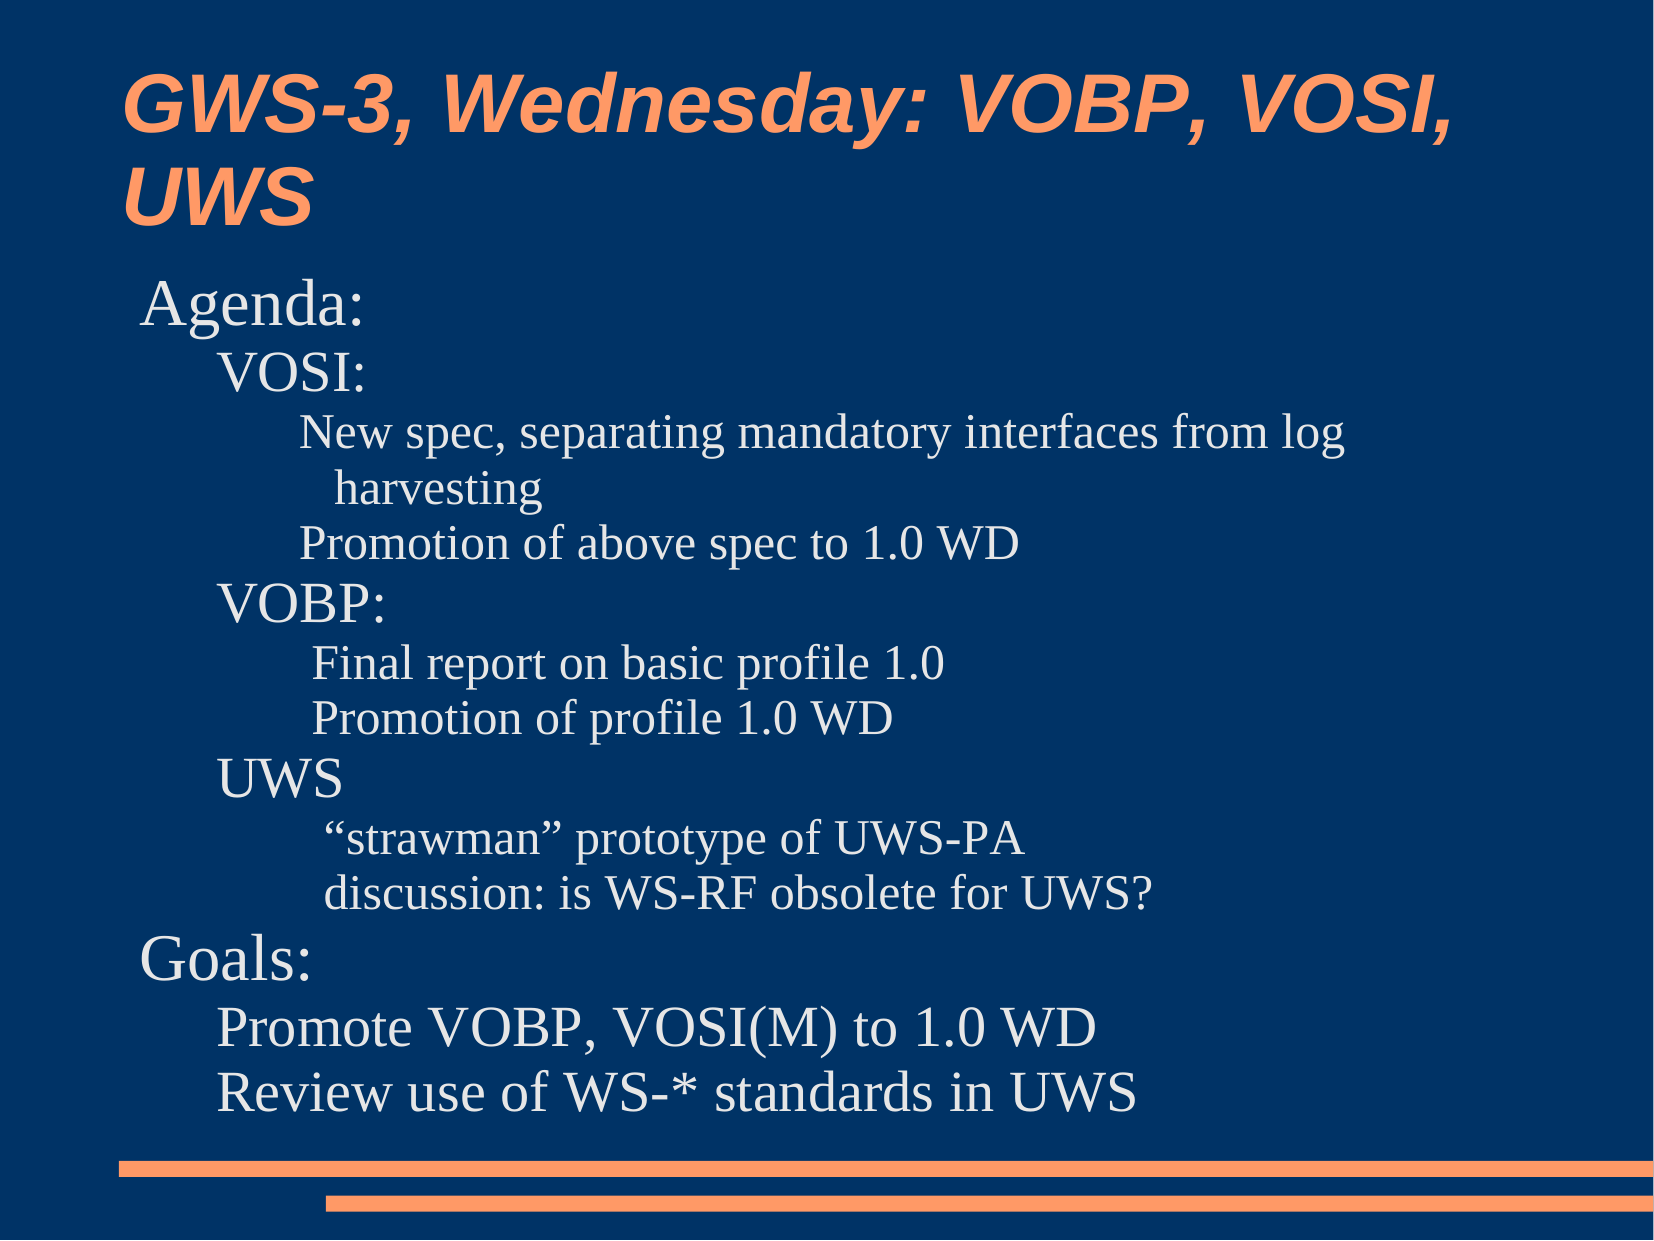

# GWS-3, Wednesday: VOBP, VOSI, UWS
Agenda:
VOSI:
New spec, separating mandatory interfaces from log harvesting
Promotion of above spec to 1.0 WD
VOBP:
 Final report on basic profile 1.0
 Promotion of profile 1.0 WD
UWS
 “strawman” prototype of UWS-PA
 discussion: is WS-RF obsolete for UWS?
Goals:
Promote VOBP, VOSI(M) to 1.0 WD
Review use of WS-* standards in UWS